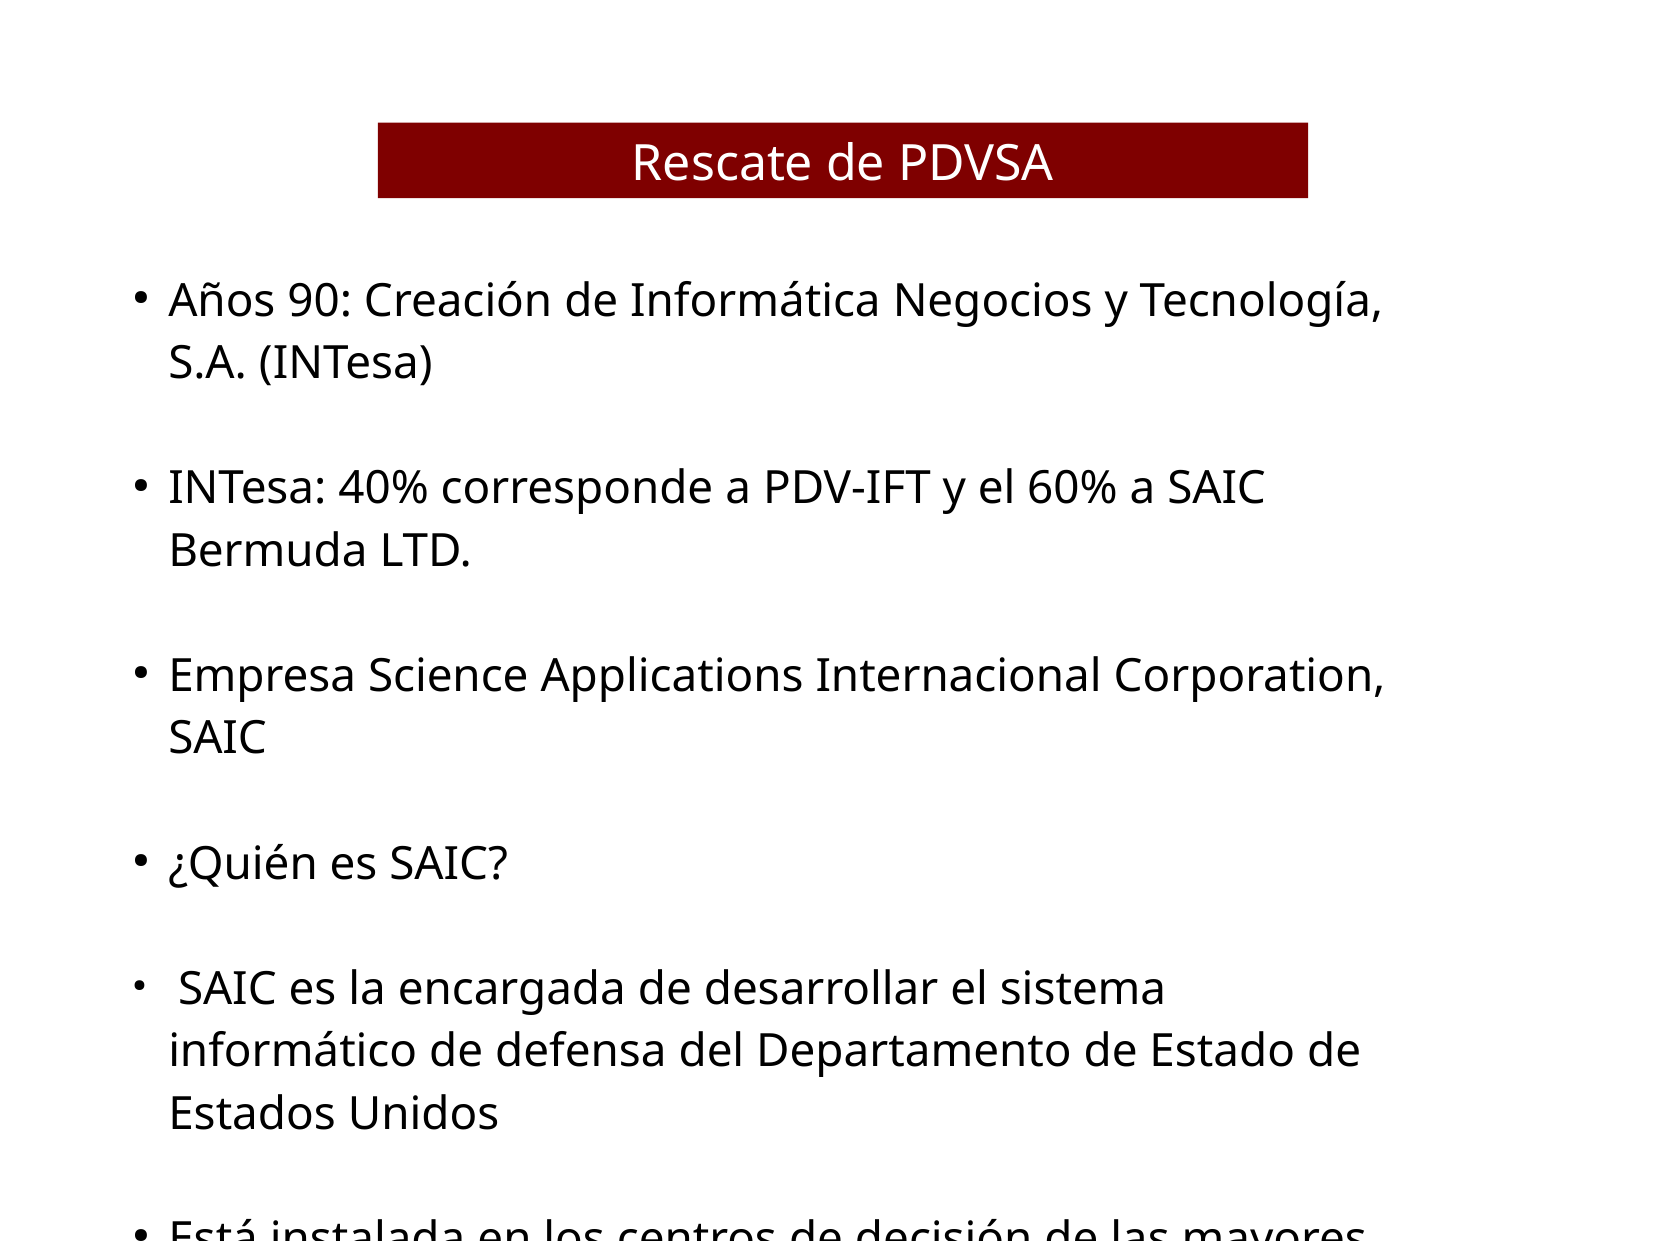

Rescate de PDVSA
Años 90: Creación de Informática Negocios y Tecnología, S.A. (INTesa)
INTesa: 40% corresponde a PDV-IFT y el 60% a SAIC Bermuda LTD.
Empresa Science Applications Internacional Corporation, SAIC
¿Quién es SAIC?
 SAIC es la encargada de desarrollar el sistema informático de defensa del Departamento de Estado de Estados Unidos
Está instalada en los centros de decisión de las mayores empresas petroleras del mundo